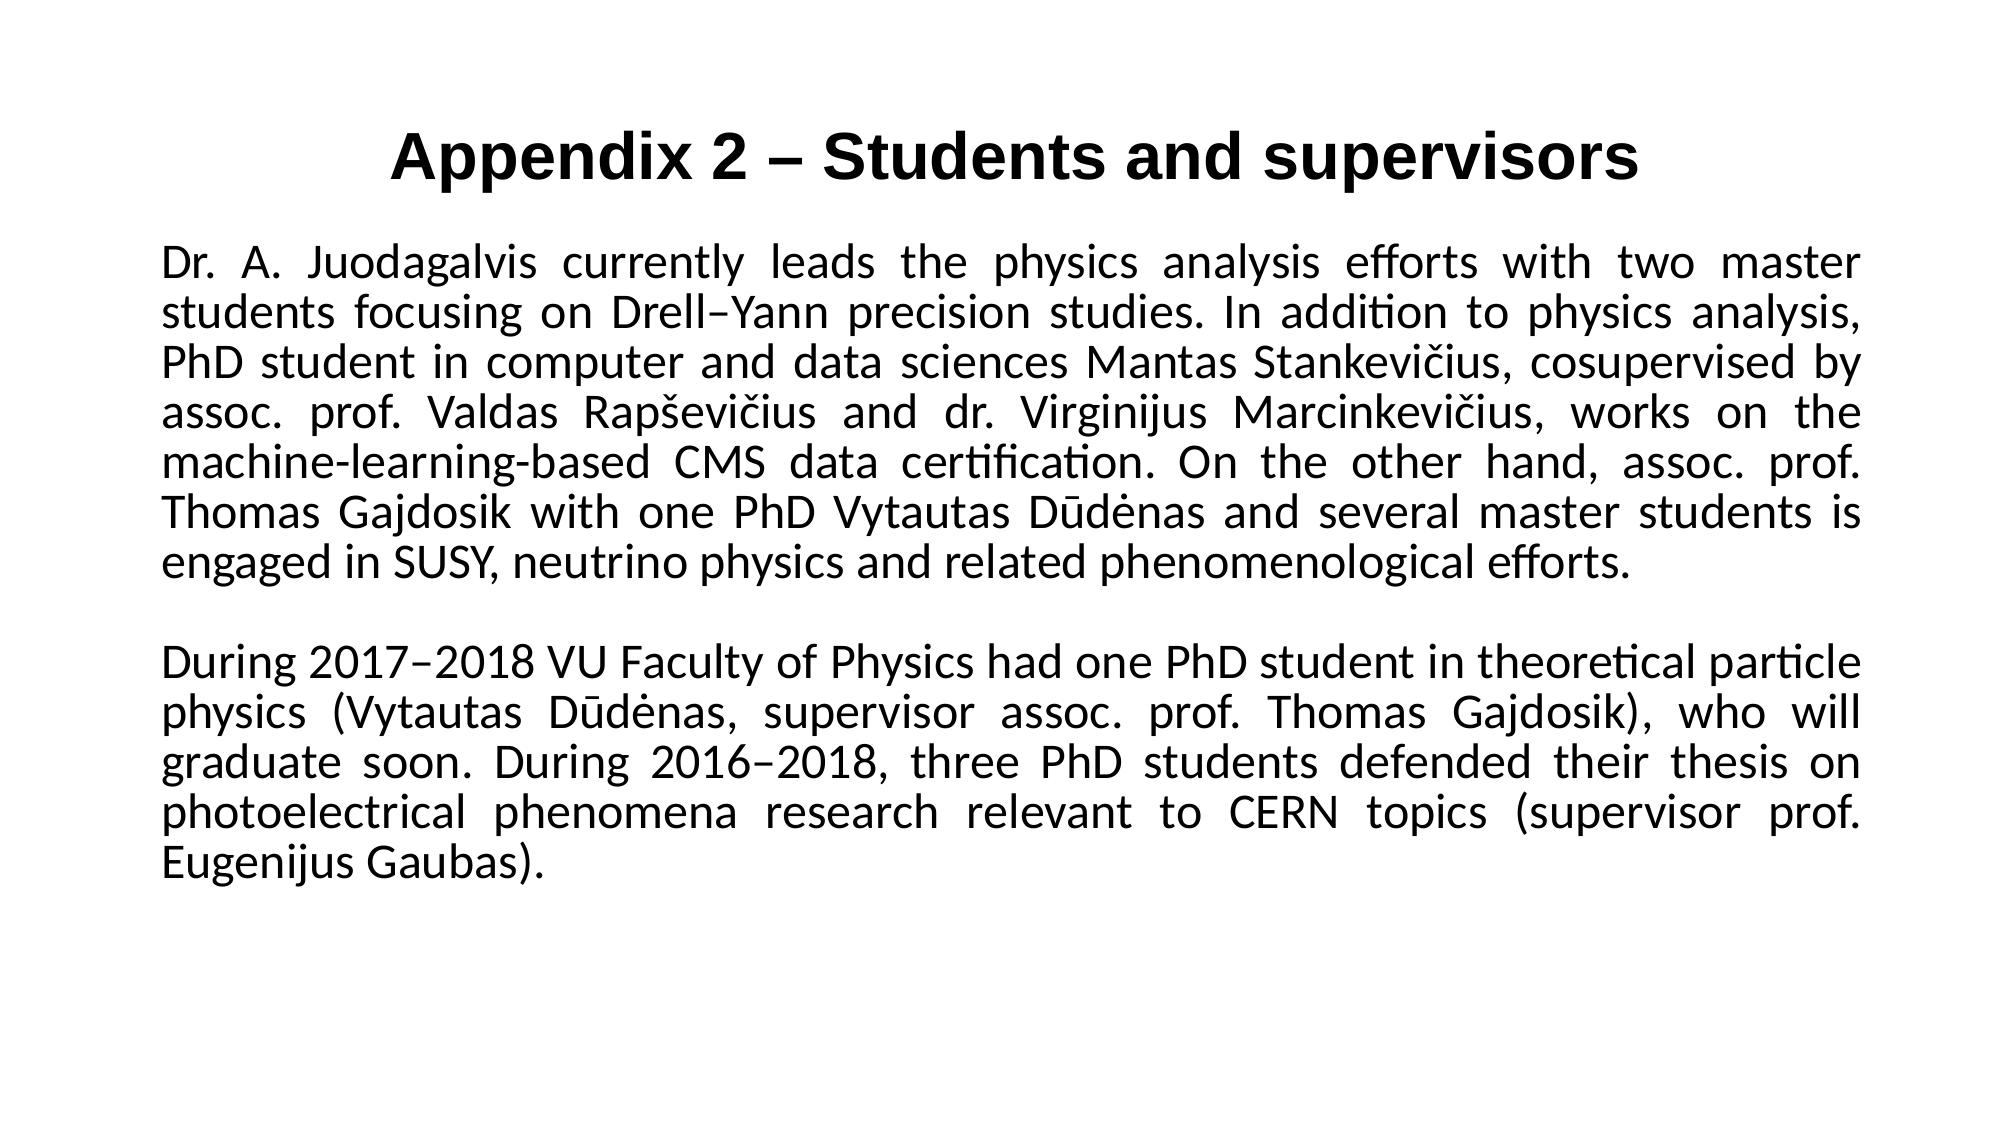

Appendix 2 – Students and supervisors
Dr. A. Juodagalvis currently leads the physics analysis efforts with two master students focusing on Drell–Yann precision studies. In addition to physics analysis, PhD student in computer and data sciences Mantas Stankevičius, cosupervised by assoc. prof. Valdas Rapševičius and dr. Virginijus Marcinkevičius, works on the machine-learning-based CMS data certification. On the other hand, assoc. prof. Thomas Gajdosik with one PhD Vytautas Dūdėnas and several master students is engaged in SUSY, neutrino physics and related phenomenological efforts.
During 2017–2018 VU Faculty of Physics had one PhD student in theoretical particle physics (Vytautas Dūdėnas, supervisor assoc. prof. Thomas Gajdosik), who will graduate soon. During 2016–2018, three PhD students defended their thesis on photoelectrical phenomena research relevant to CERN topics (supervisor prof. Eugenijus Gaubas).